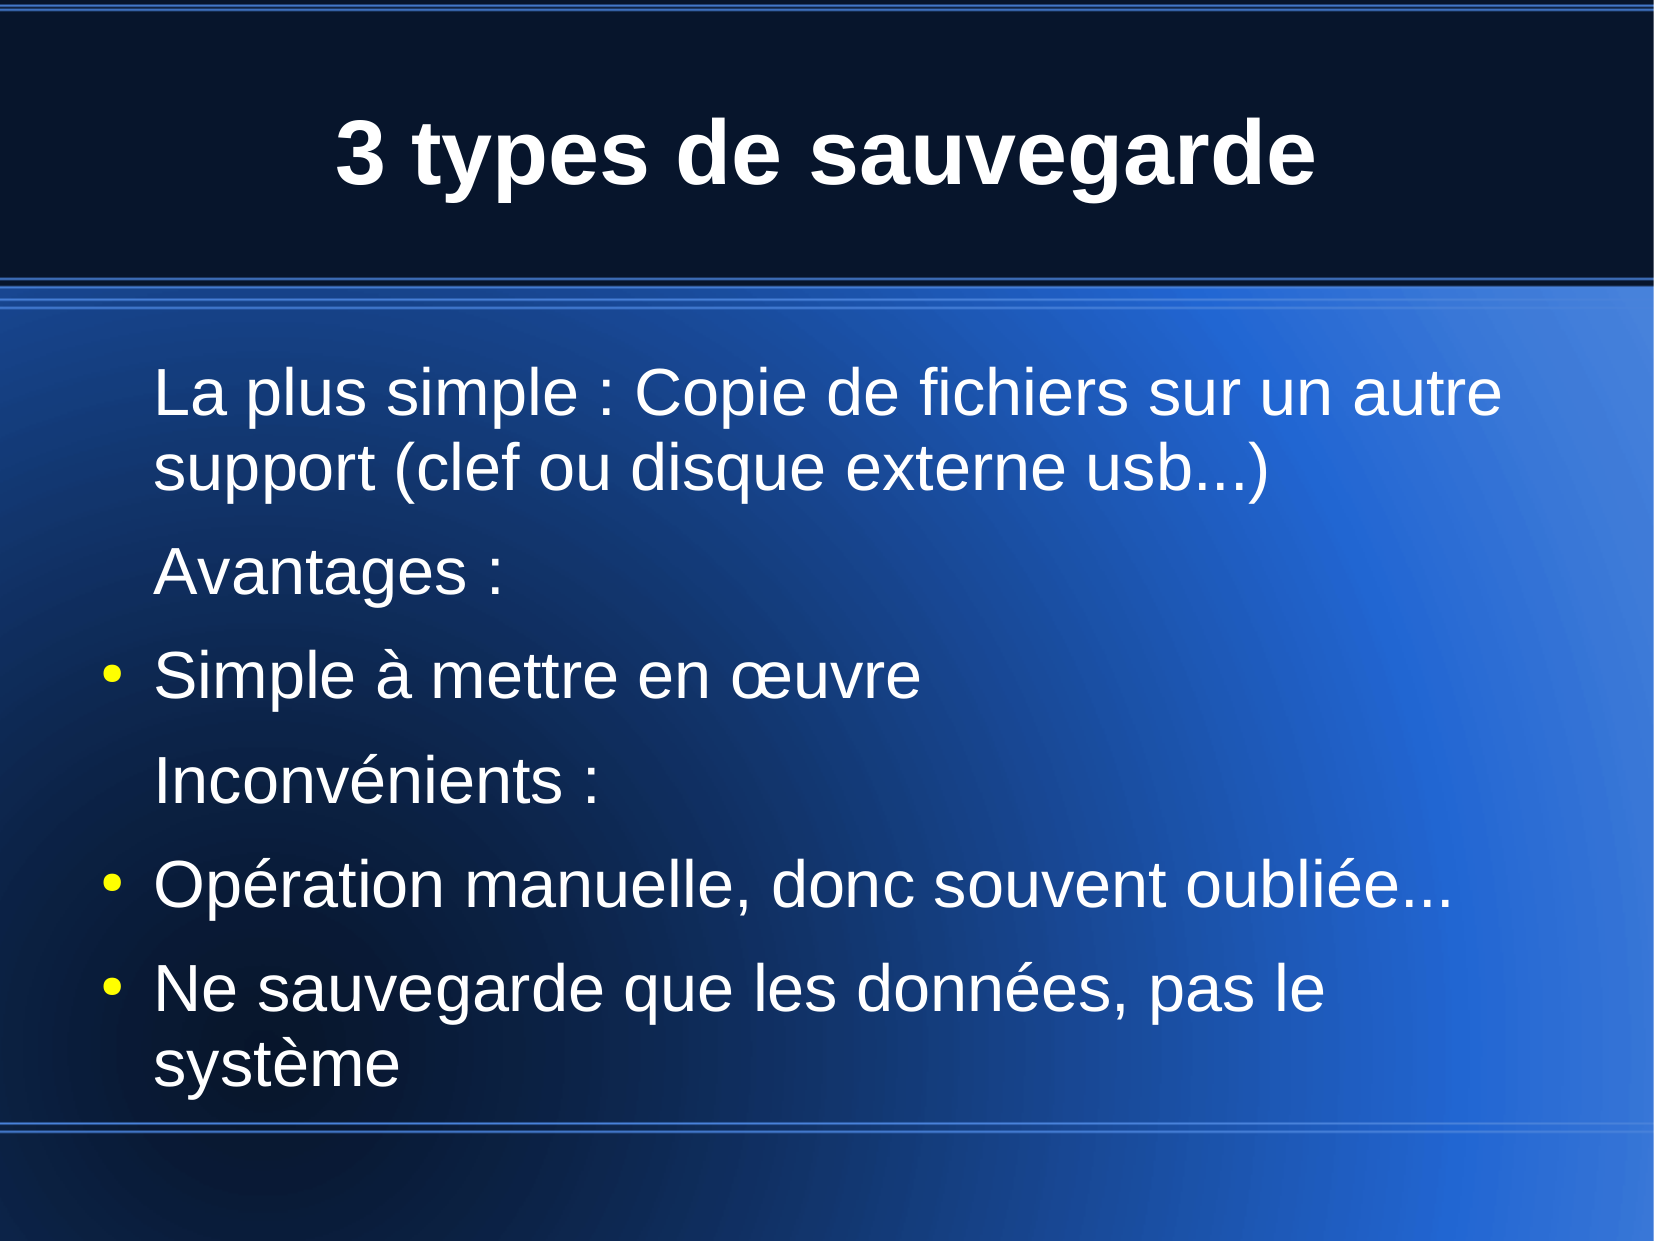

# 3 types de sauvegarde
La plus simple : Copie de fichiers sur un autre support (clef ou disque externe usb...)
Avantages :
Simple à mettre en œuvre
Inconvénients :
Opération manuelle, donc souvent oubliée...
Ne sauvegarde que les données, pas le système